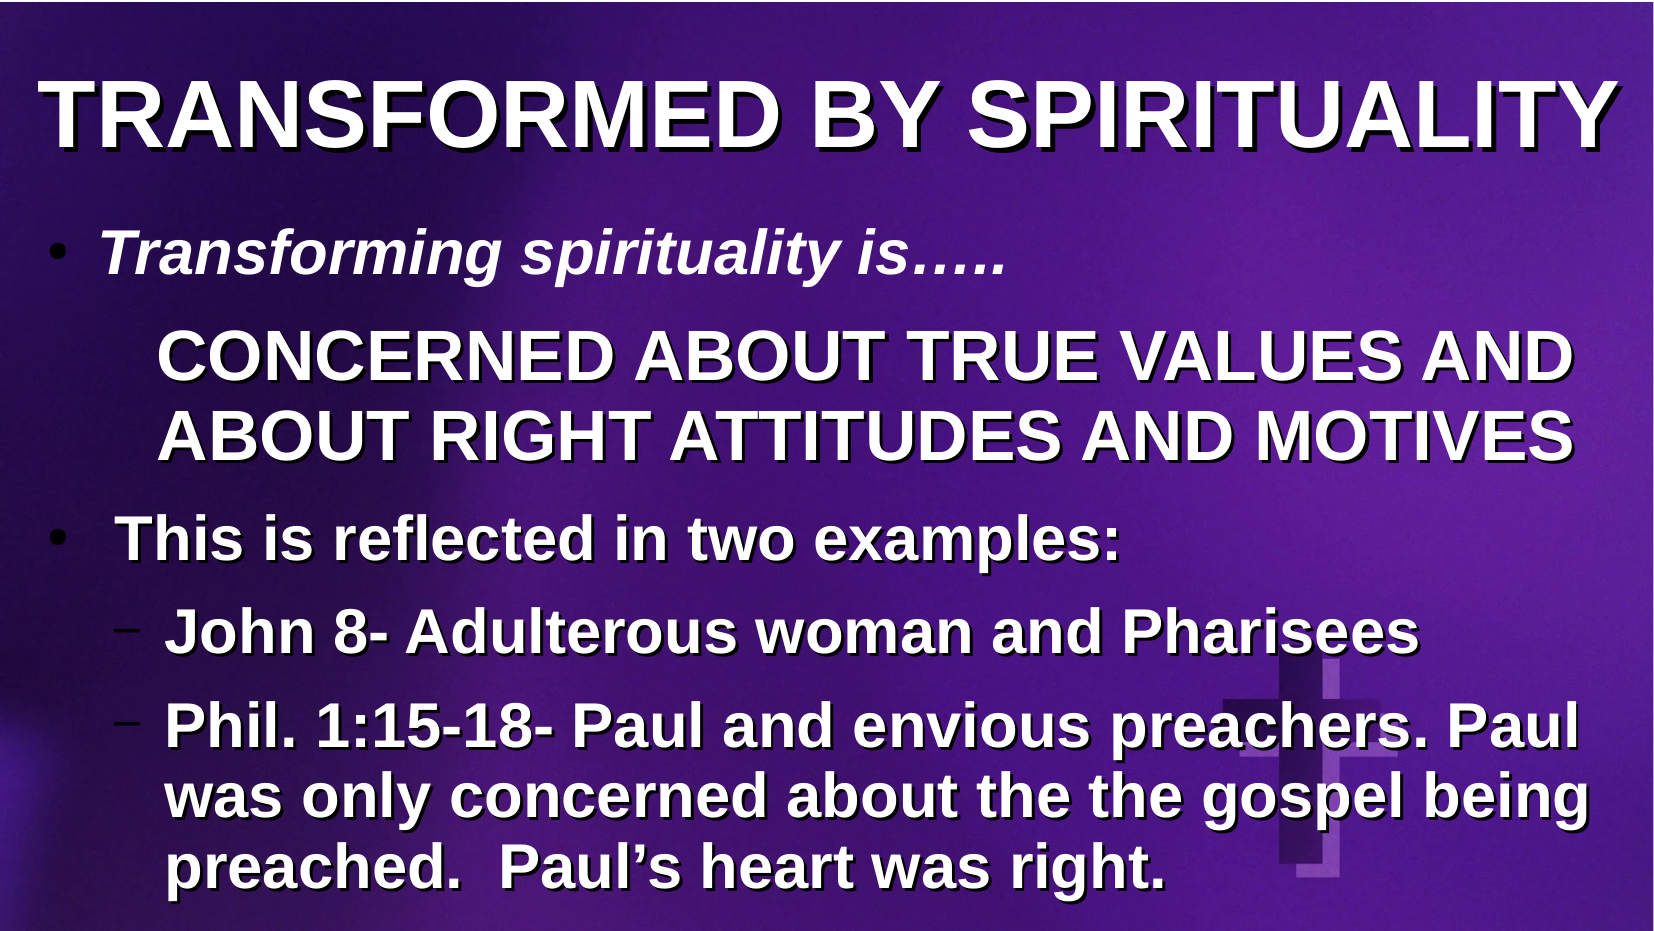

# TRANSFORMED BY SPIRITUALITY
Transforming spirituality is…..
CONCERNED ABOUT TRUE VALUES AND ABOUT RIGHT ATTITUDES AND MOTIVES
 This is reflected in two examples:
John 8- Adulterous woman and Pharisees
Phil. 1:15-18- Paul and envious preachers. Paul was only concerned about the the gospel being preached. Paul’s heart was right.